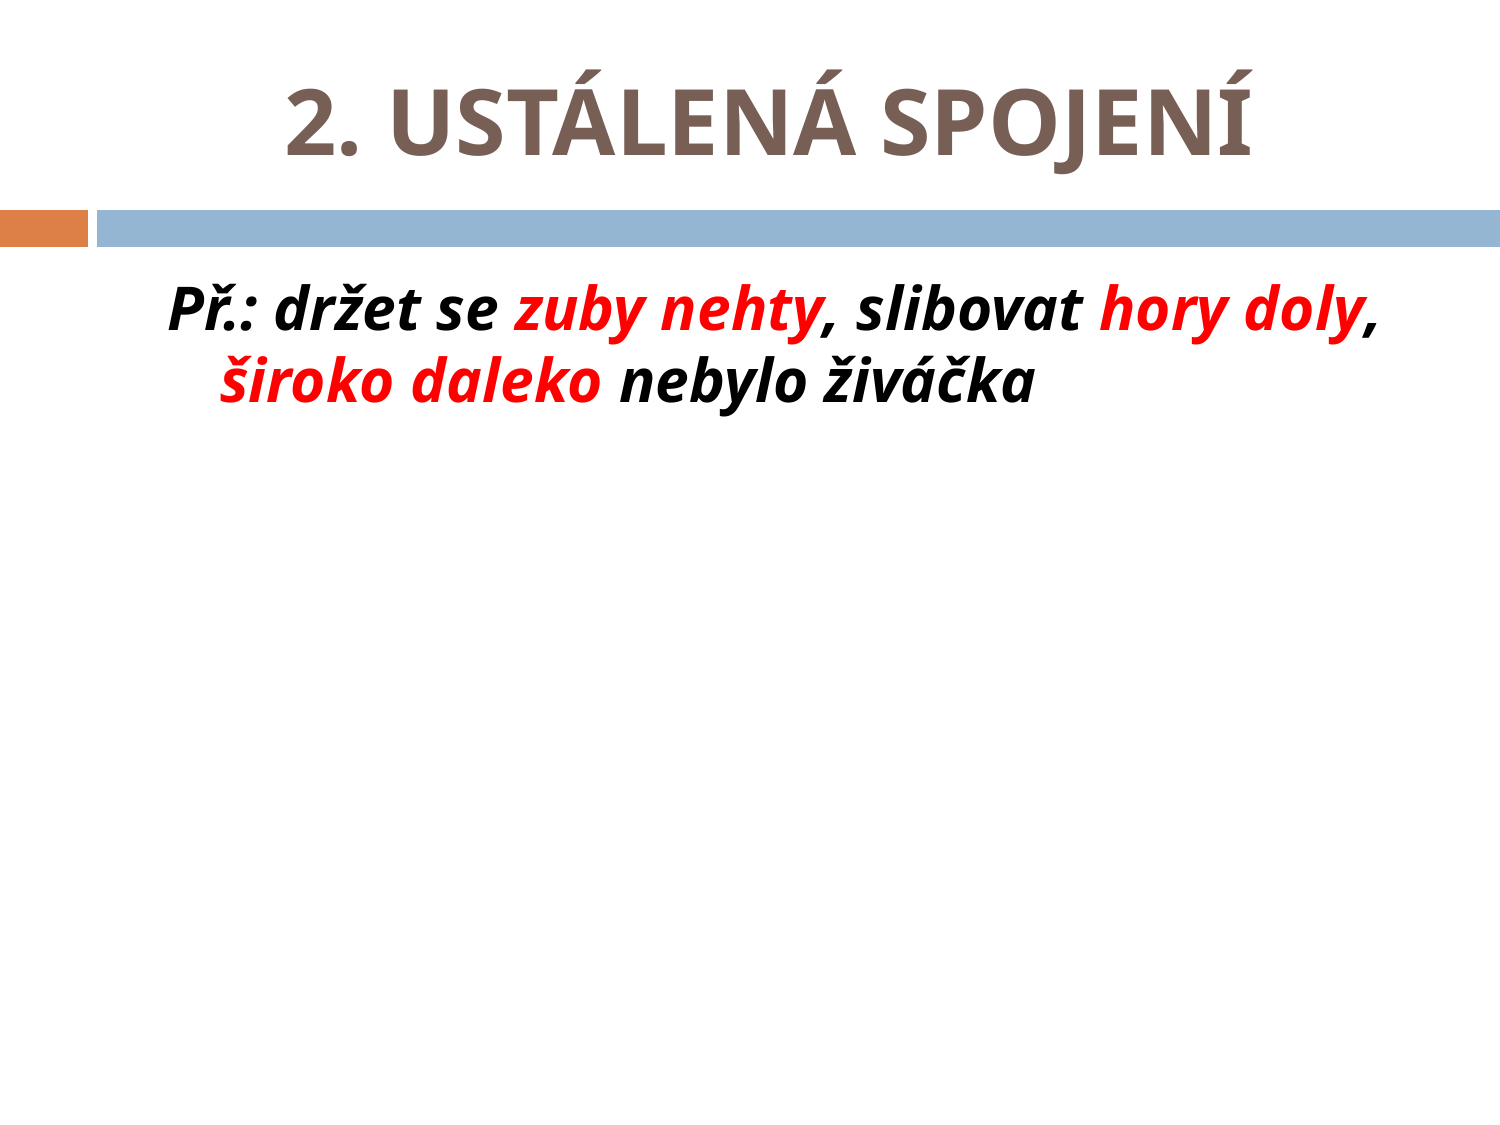

# 2. USTÁLENÁ SPOJENÍ
Př.: držet se zuby nehty, slibovat hory doly, široko daleko nebylo živáčka